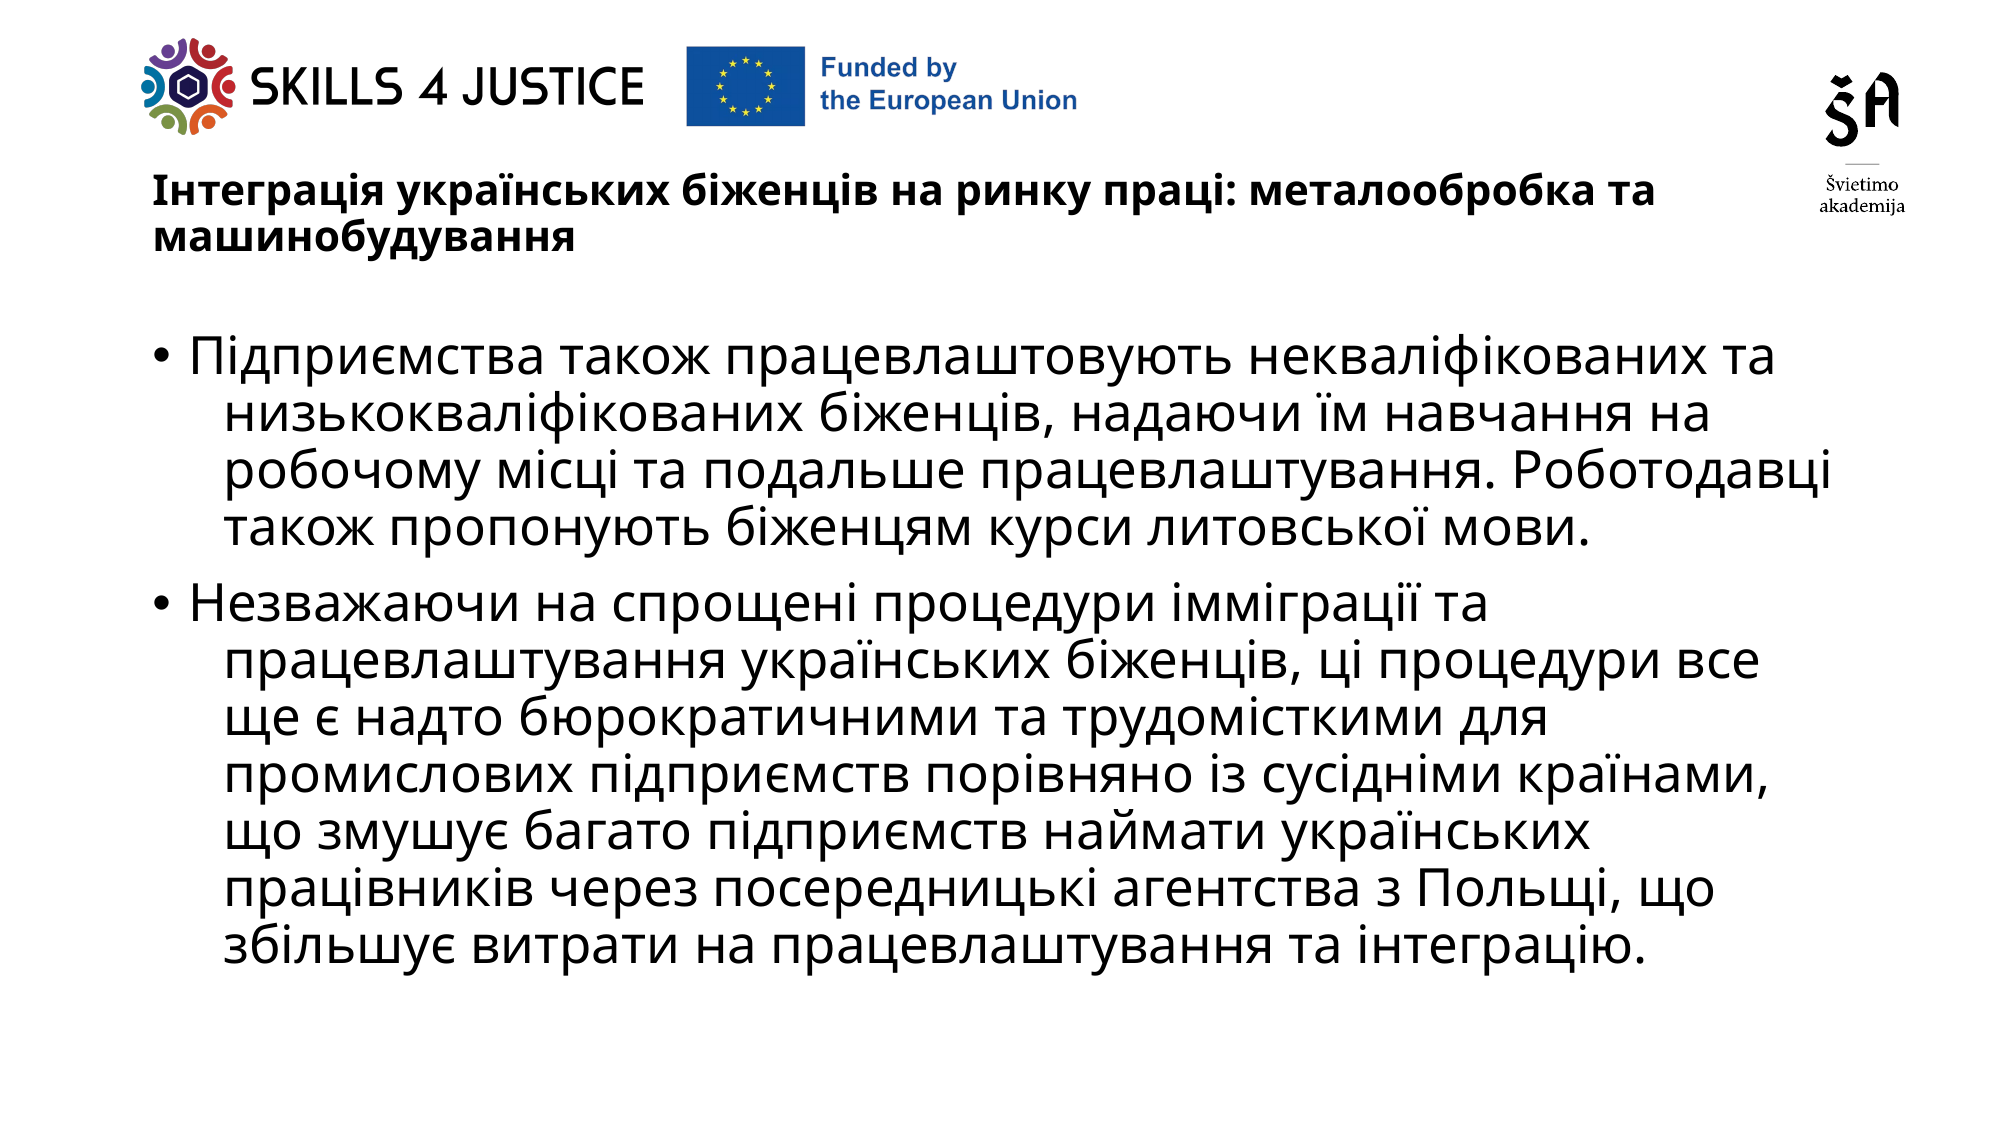

# Інтеграція українських біженців на ринку праці: металообробка та машинобудування
Підприємства також працевлаштовують некваліфікованих та низькокваліфікованих біженців, надаючи їм навчання на робочому місці та подальше працевлаштування. Роботодавці також пропонують біженцям курси литовської мови.
Незважаючи на спрощені процедури імміграції та працевлаштування українських біженців, ці процедури все ще є надто бюрократичними та трудомісткими для промислових підприємств порівняно із сусідніми країнами, що змушує багато підприємств наймати українських працівників через посередницькі агентства з Польщі, що збільшує витрати на працевлаштування та інтеграцію.